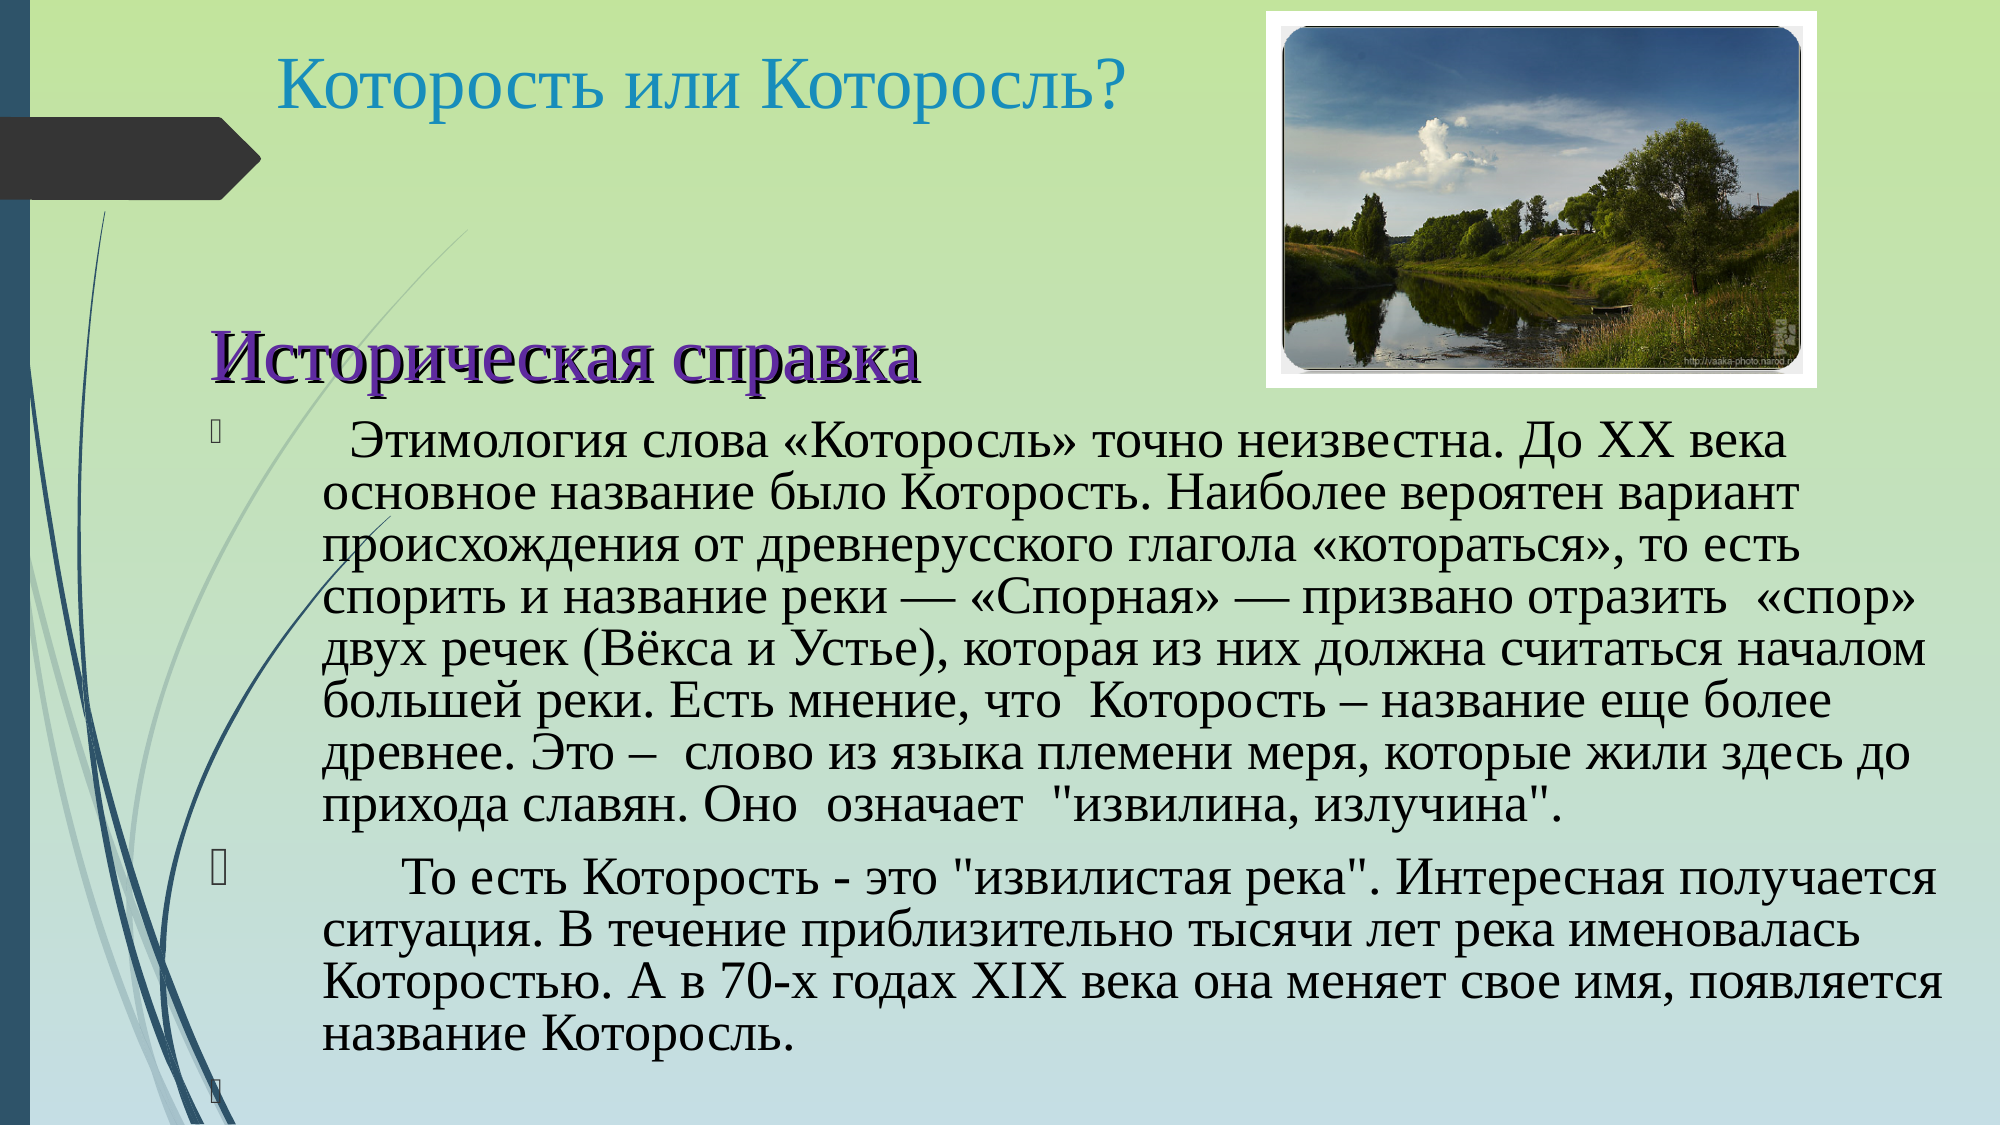

# Которость или Которосль?
Историческая справка
 Этимология слова «Которосль» точно неизвестна. До XX века основное название было Которость. Наиболее вероятен вариант происхождения от древнерусского глагола «котораться», то есть спорить и название реки — «Спорная» — призвано отразить «спор» двух речек (Вёкса и Устье), которая из них должна считаться началом большей реки. Есть мнение, что  Которость – название еще более древнее. Это –  слово из языка племени меря, которые жили здесь до прихода славян. Оно означает  "извилина, излучина".
 То есть Которость - это "извилистая река". Интересная получается ситуация. В течение приблизительно тысячи лет река именовалась Которостью. А в 70-х годах XIX века она меняет свое имя, появляется название Которосль.